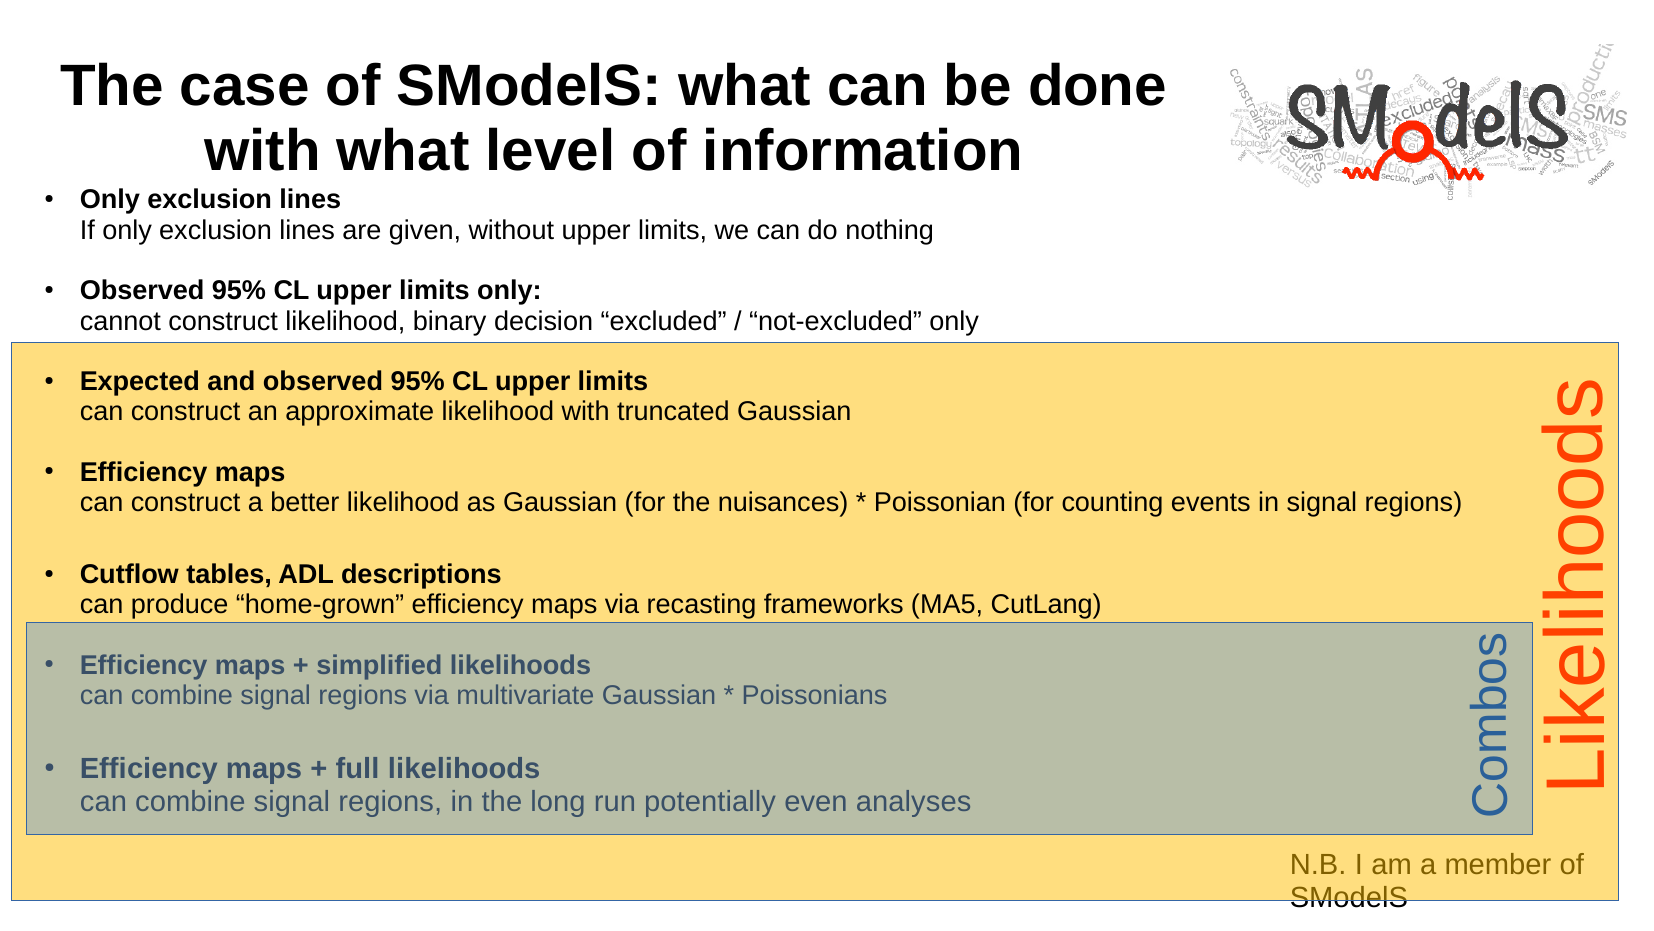

The case of SModelS: what can be done with what level of information
Only exclusion lines
If only exclusion lines are given, without upper limits, we can do nothing
Observed 95% CL upper limits only:
cannot construct likelihood, binary decision “excluded” / “not-excluded” only
Expected and observed 95% CL upper limits
can construct an approximate likelihood with truncated Gaussian
Efficiency maps
can construct a better likelihood as Gaussian (for the nuisances) * Poissonian (for counting events in signal regions)
Cutflow tables, ADL descriptions
can produce “home-grown” efficiency maps via recasting frameworks (MA5, CutLang)
Efficiency maps + simplified likelihoods
can combine signal regions via multivariate Gaussian * Poissonians
Efficiency maps + full likelihoods
can combine signal regions, in the long run potentially even analyses
Likelihoods
Combos
N.B. I am a member of SModelS